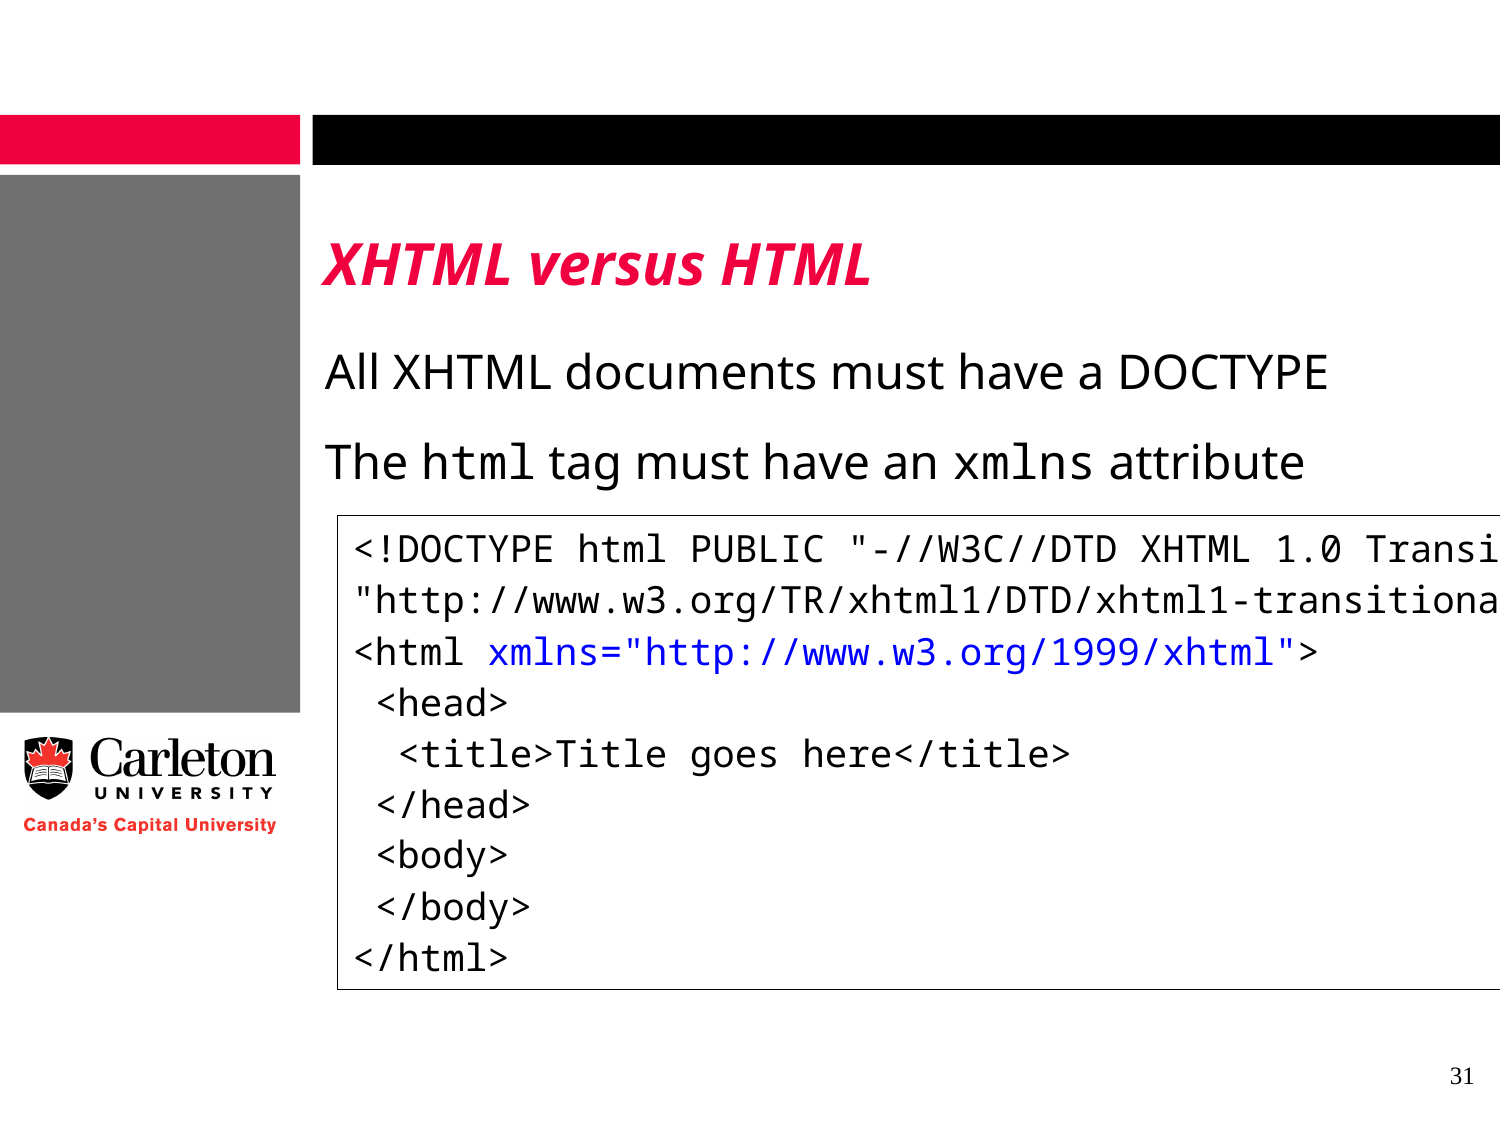

# XHTML versus HTML
All XHTML documents must have a DOCTYPE
The html tag must have an xmlns attribute
<!DOCTYPE html PUBLIC "-//W3C//DTD XHTML 1.0 Transitional//EN"
"http://www.w3.org/TR/xhtml1/DTD/xhtml1-transitional.dtd">
<html xmlns="http://www.w3.org/1999/xhtml">
 <head>
 <title>Title goes here</title>
 </head>
 <body>
 </body>
</html>
31